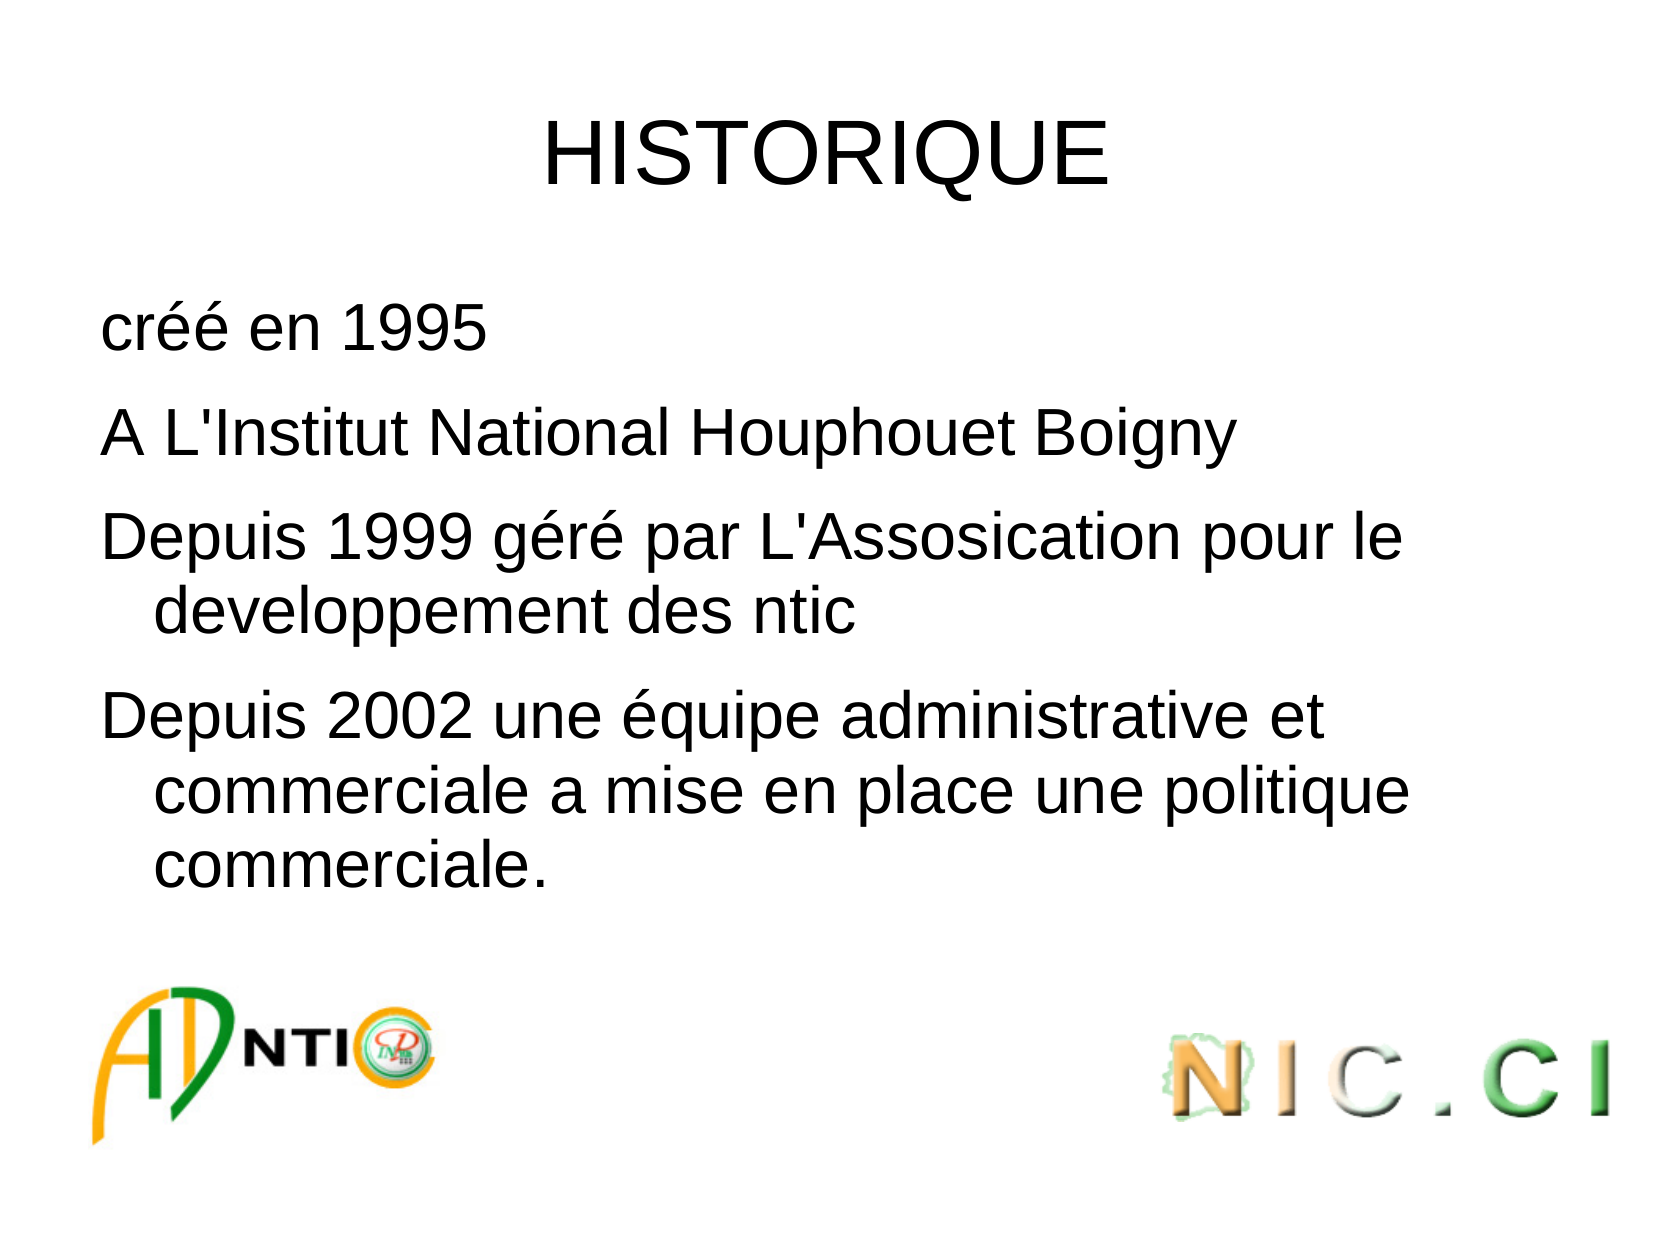

# HISTORIQUE
créé en 1995
A L'Institut National Houphouet Boigny
Depuis 1999 géré par L'Assosication pour le developpement des ntic
Depuis 2002 une équipe administrative et commerciale a mise en place une politique commerciale.